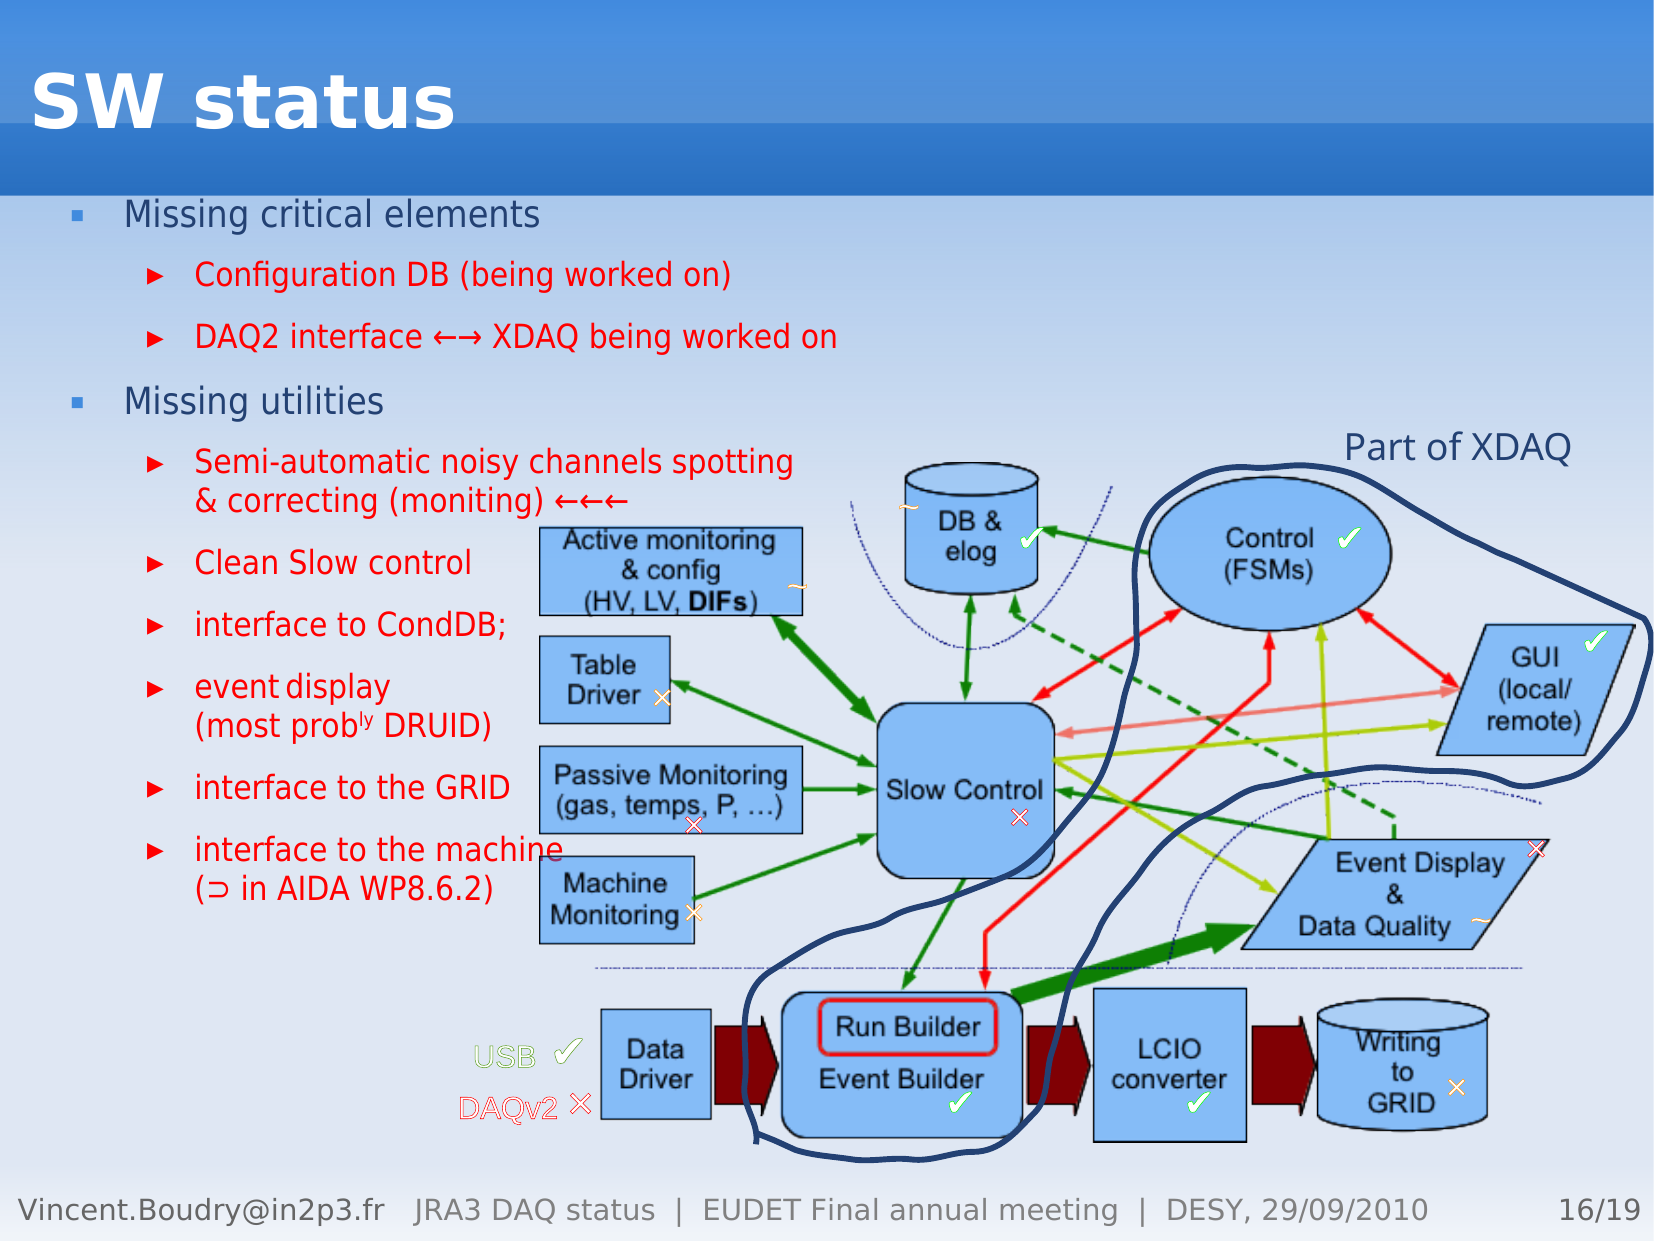

# SW status
Missing critical elements
Configuration DB (being worked on)
DAQ2 interface ←→ XDAQ being worked on
Missing utilities
Semi-automatic noisy channels spotting
& correcting (moniting) ←←←
Clean Slow control
interface to CondDB;
event display
(most probly DRUID)
interface to the GRID
interface to the machine
(⊃ in AIDA WP8.6.2)
Part of XDAQ
~
✔
✔
~
✔
×
×
×
×
×
~
 USB ✔
DAQv2 ×
×
✔
✔
Vincent.Boudry@in2p3.fr
JRA3 DAQ status | EUDET Final annual meeting | DESY, 29/09/2010
16